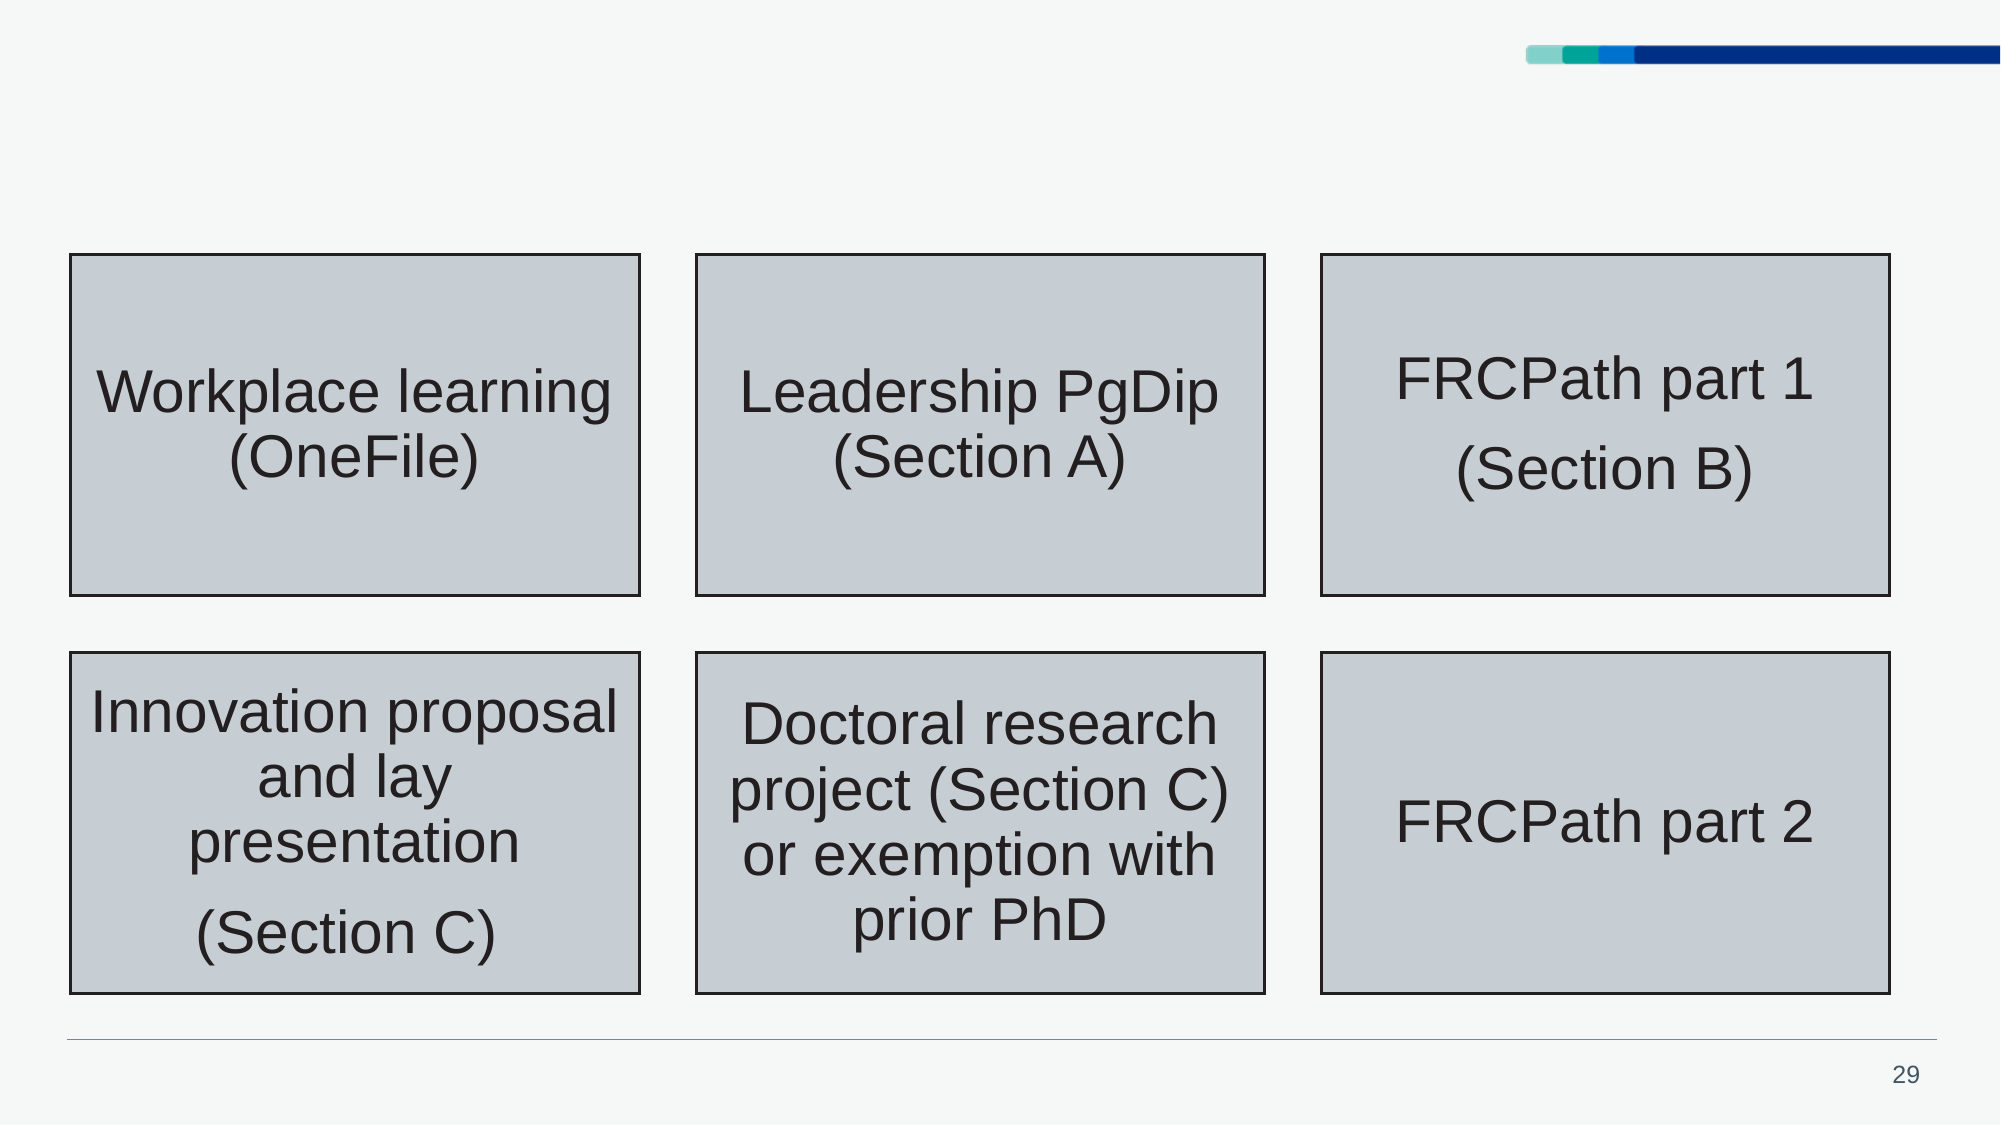

Workplace learning (OneFile)
Leadership PgDip (Section A)
FRCPath part 1
(Section B)
Innovation proposal and lay presentation
 (Section C)
Doctoral research project (Section C) or exemption with prior PhD
FRCPath part 2
# Life sciences